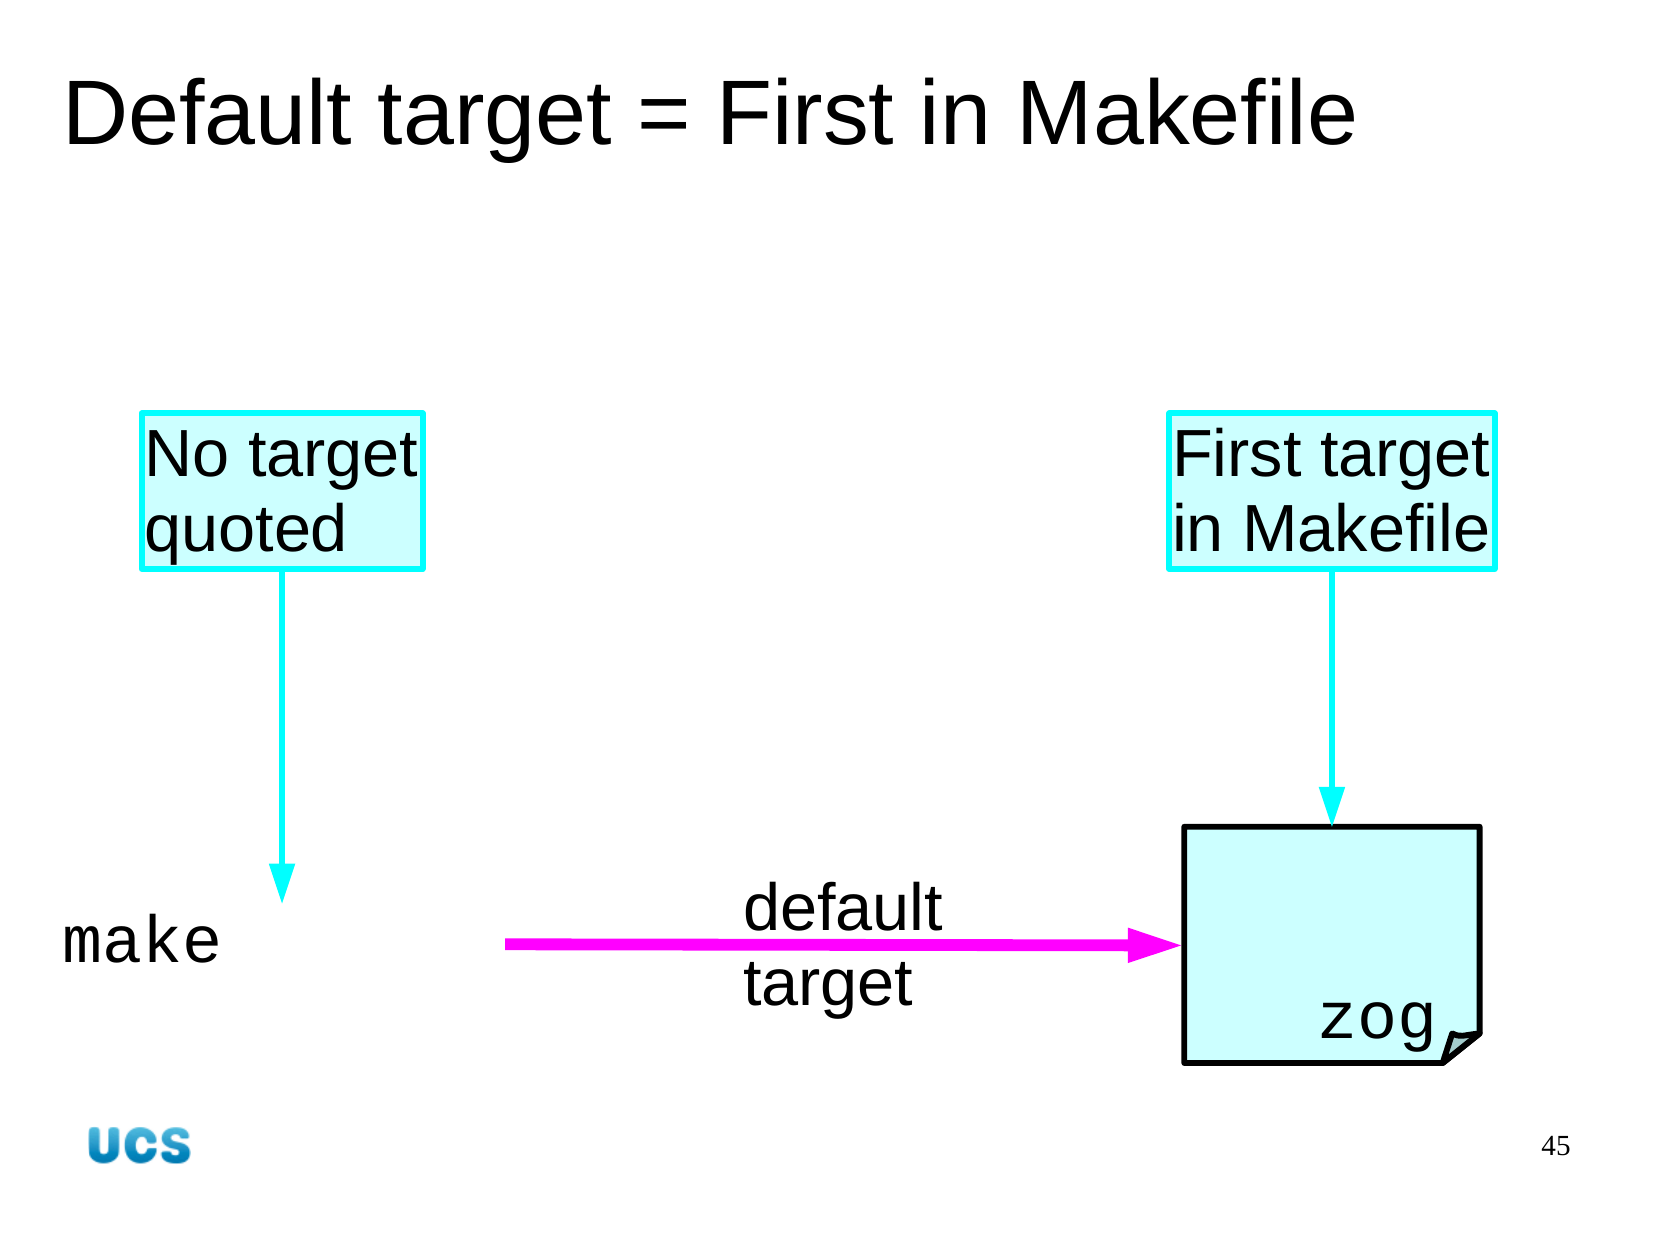

Default target = First in Makefile
No target
quoted
First target
in Makefile
zog
make
45